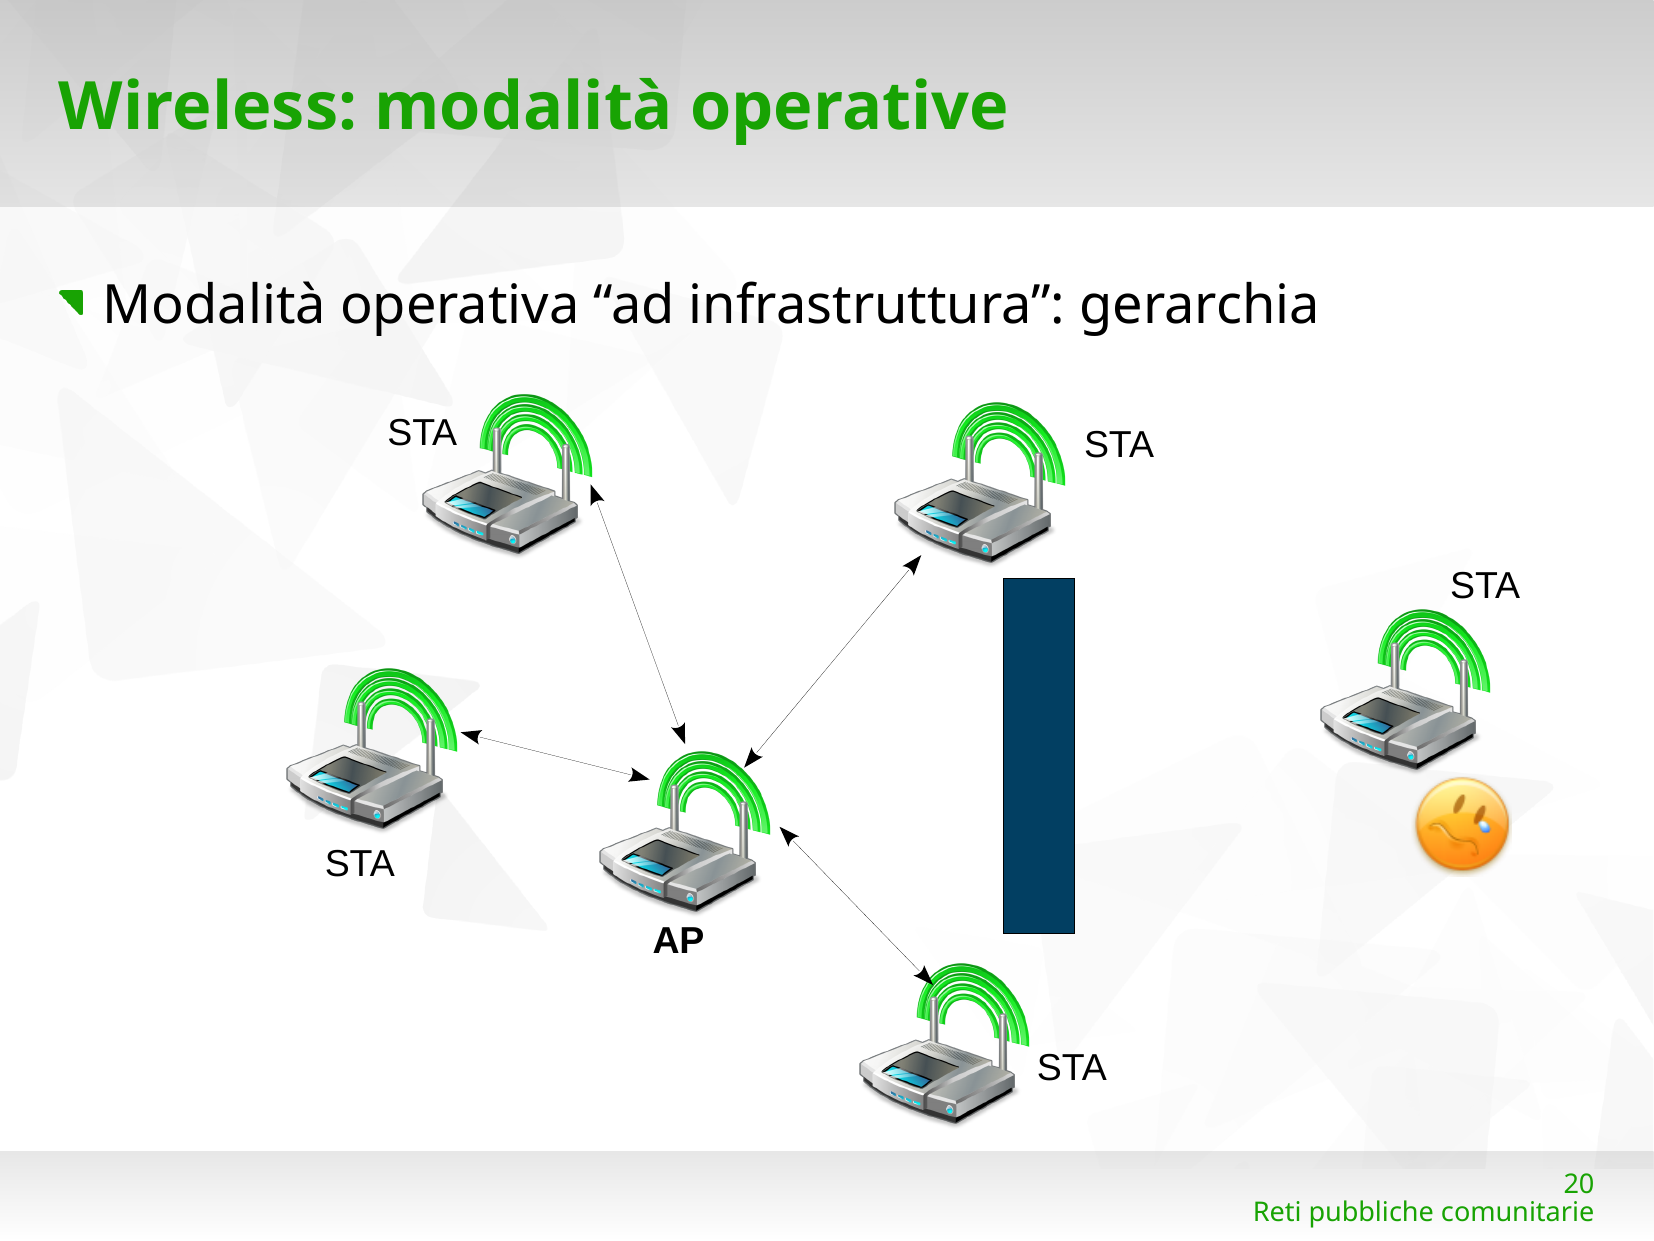

# Wireless: modalità operative
Modalità operativa “ad infrastruttura”: gerarchia
STA
STA
STA
STA
AP
STA
20
Reti pubbliche comunitarie